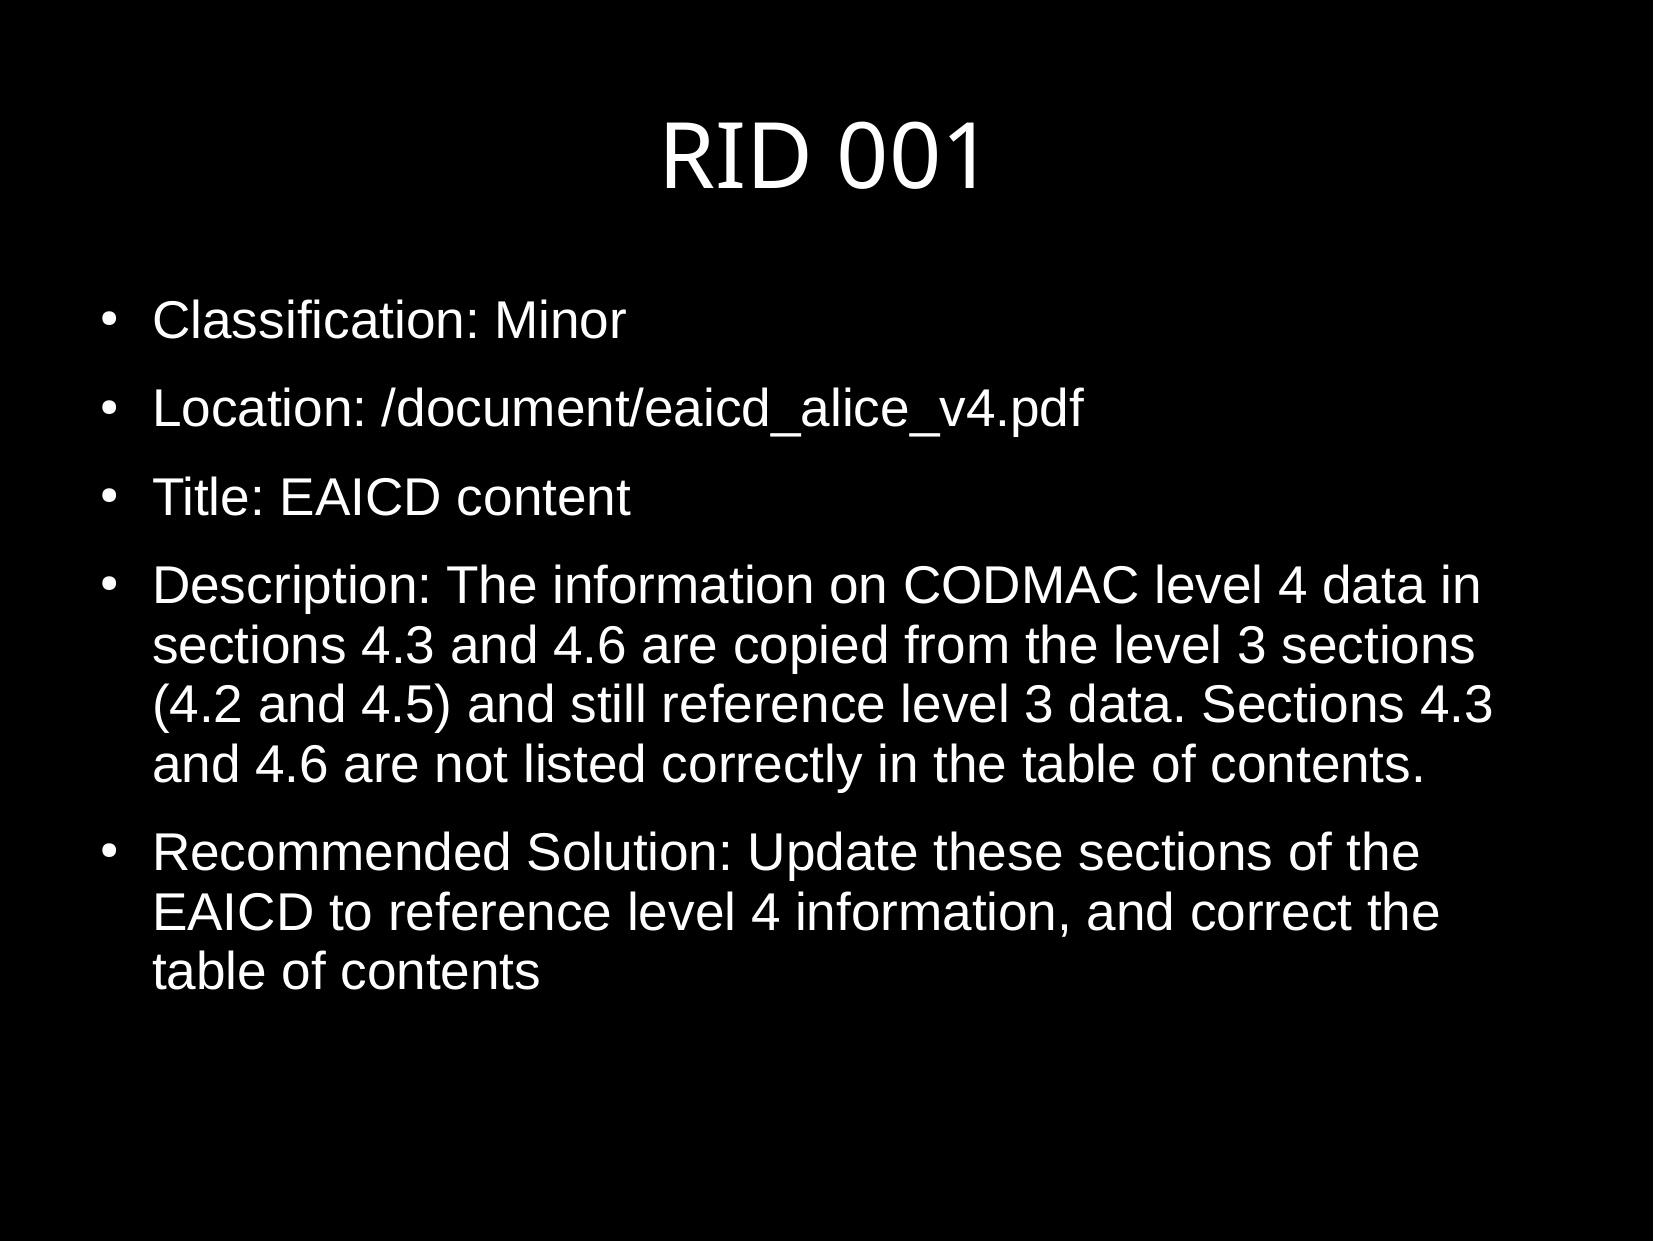

# RID 001
Classification: Minor
Location: /document/eaicd_alice_v4.pdf
Title: EAICD content
Description: The information on CODMAC level 4 data in sections 4.3 and 4.6 are copied from the level 3 sections (4.2 and 4.5) and still reference level 3 data. Sections 4.3 and 4.6 are not listed correctly in the table of contents.
Recommended Solution: Update these sections of the EAICD to reference level 4 information, and correct the table of contents